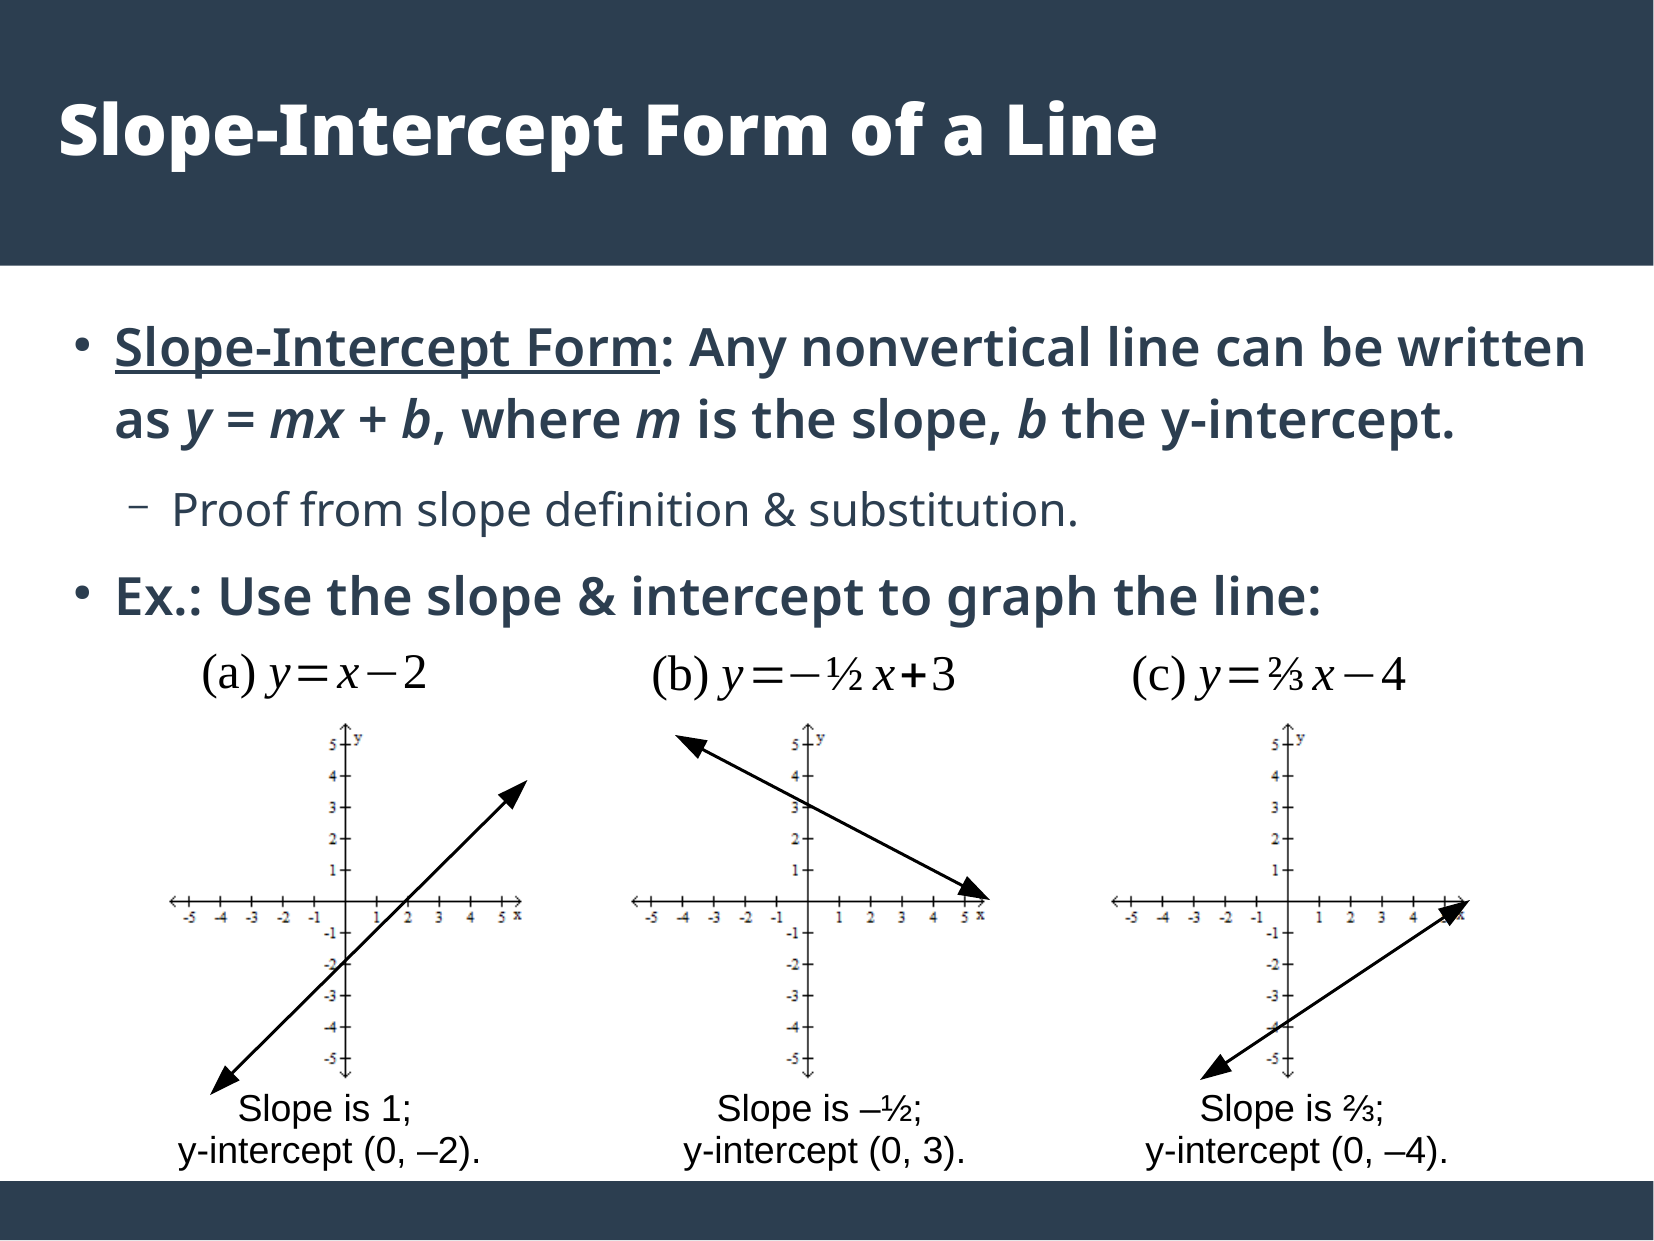

# Slope-Intercept Form of a Line
Slope-Intercept Form: Any nonvertical line can be written as y = mx + b, where m is the slope, b the y-intercept.
Proof from slope definition & substitution.
Ex.: Use the slope & intercept to graph the line:
Slope is 1;
y-intercept (0, –2).
Slope is –½;
y-intercept (0, 3).
Slope is ⅔;
y-intercept (0, –4).